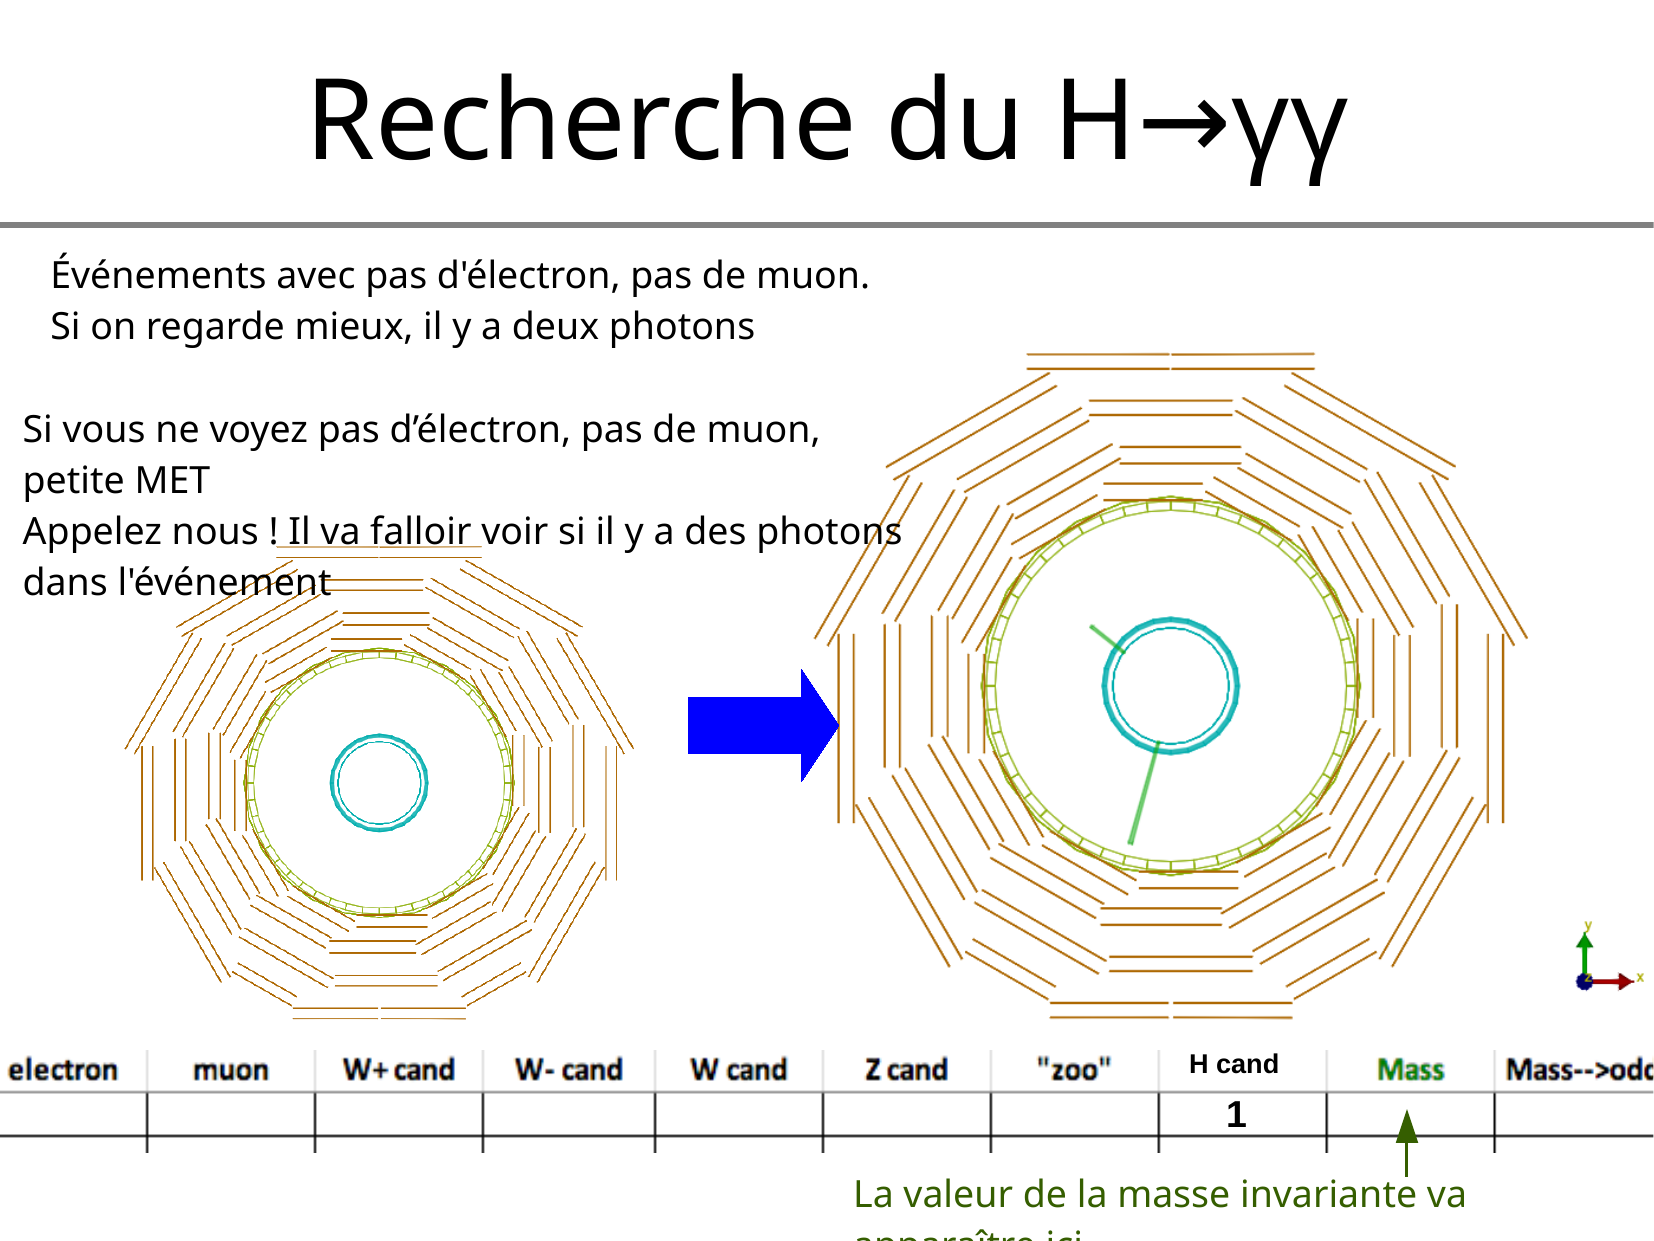

Recherche du H→γγ
Événements avec pas d'électron, pas de muon.
Si on regarde mieux, il y a deux photons
Si vous ne voyez pas d’électron, pas de muon, petite MET
Appelez nous ! Il va falloir voir si il y a des photons dans l'événement
H cand
1
La valeur de la masse invariante va apparaître ici